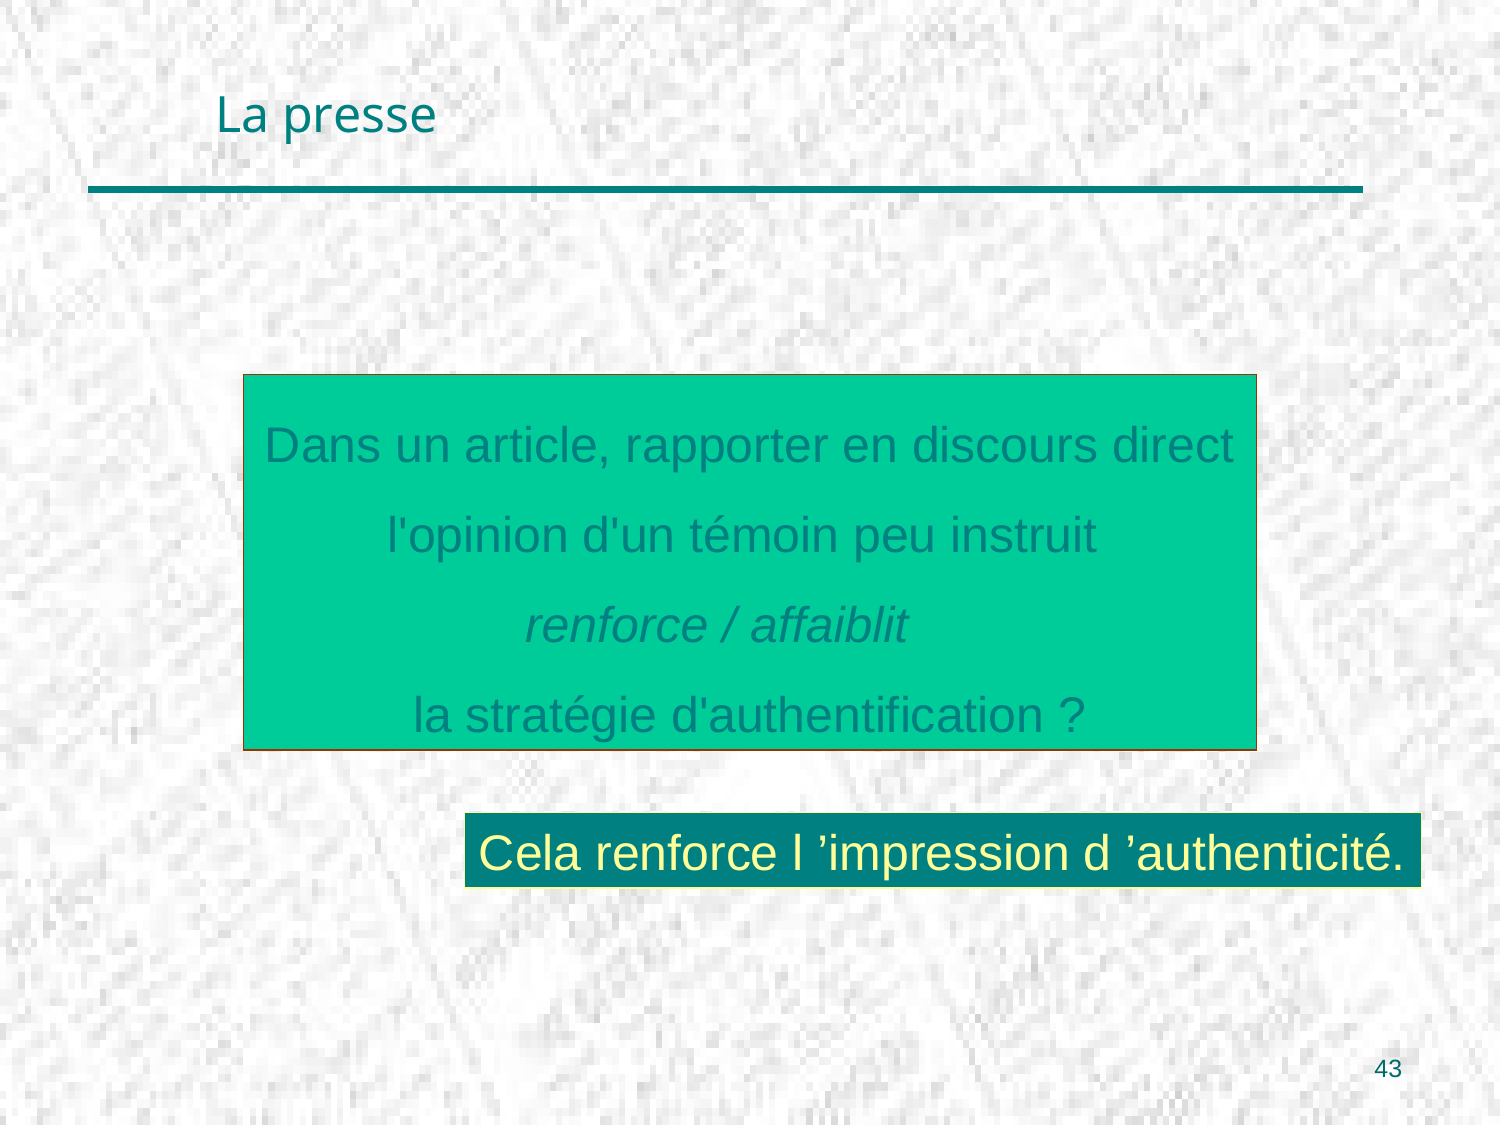

La presse
Dans un article, rapporter en discours direct l'opinion d'un témoin peu instruit
renforce / affaiblit
la stratégie d'authentification ?
Cela renforce l ’impression d ’authenticité.
43